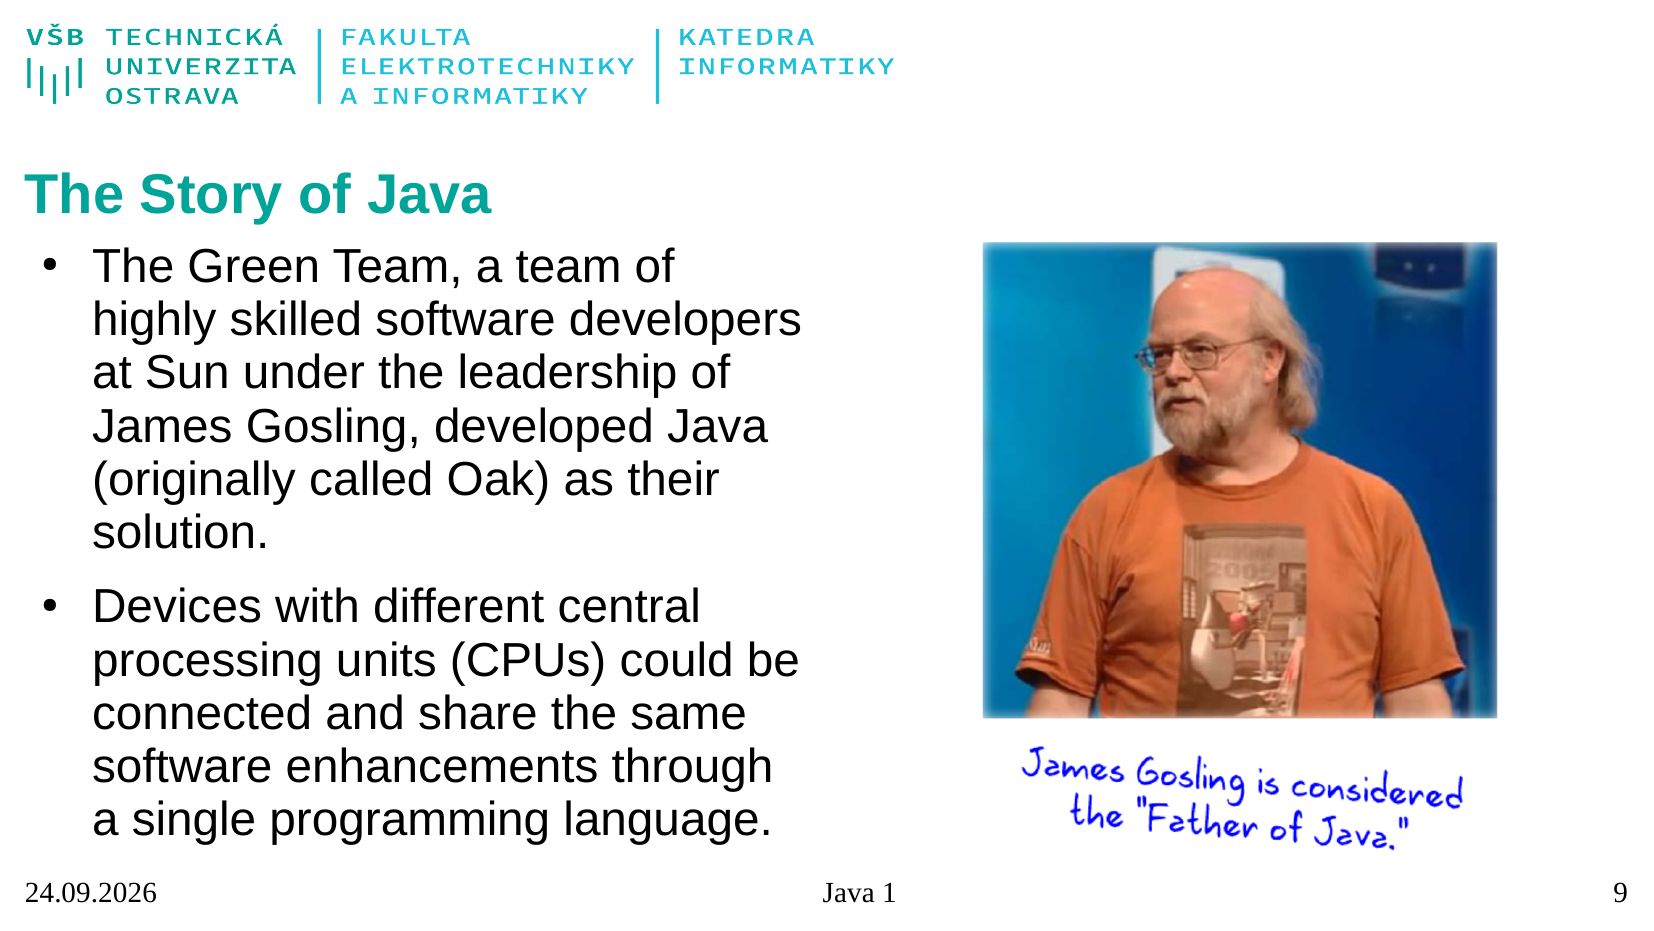

# The Story of Java
The Green Team, a team of highly skilled software developers at Sun under the leadership of James Gosling, developed Java (originally called Oak) as their solution.
Devices with different central processing units (CPUs) could be connected and share the same software enhancements through a single programming language.
Java 1
9